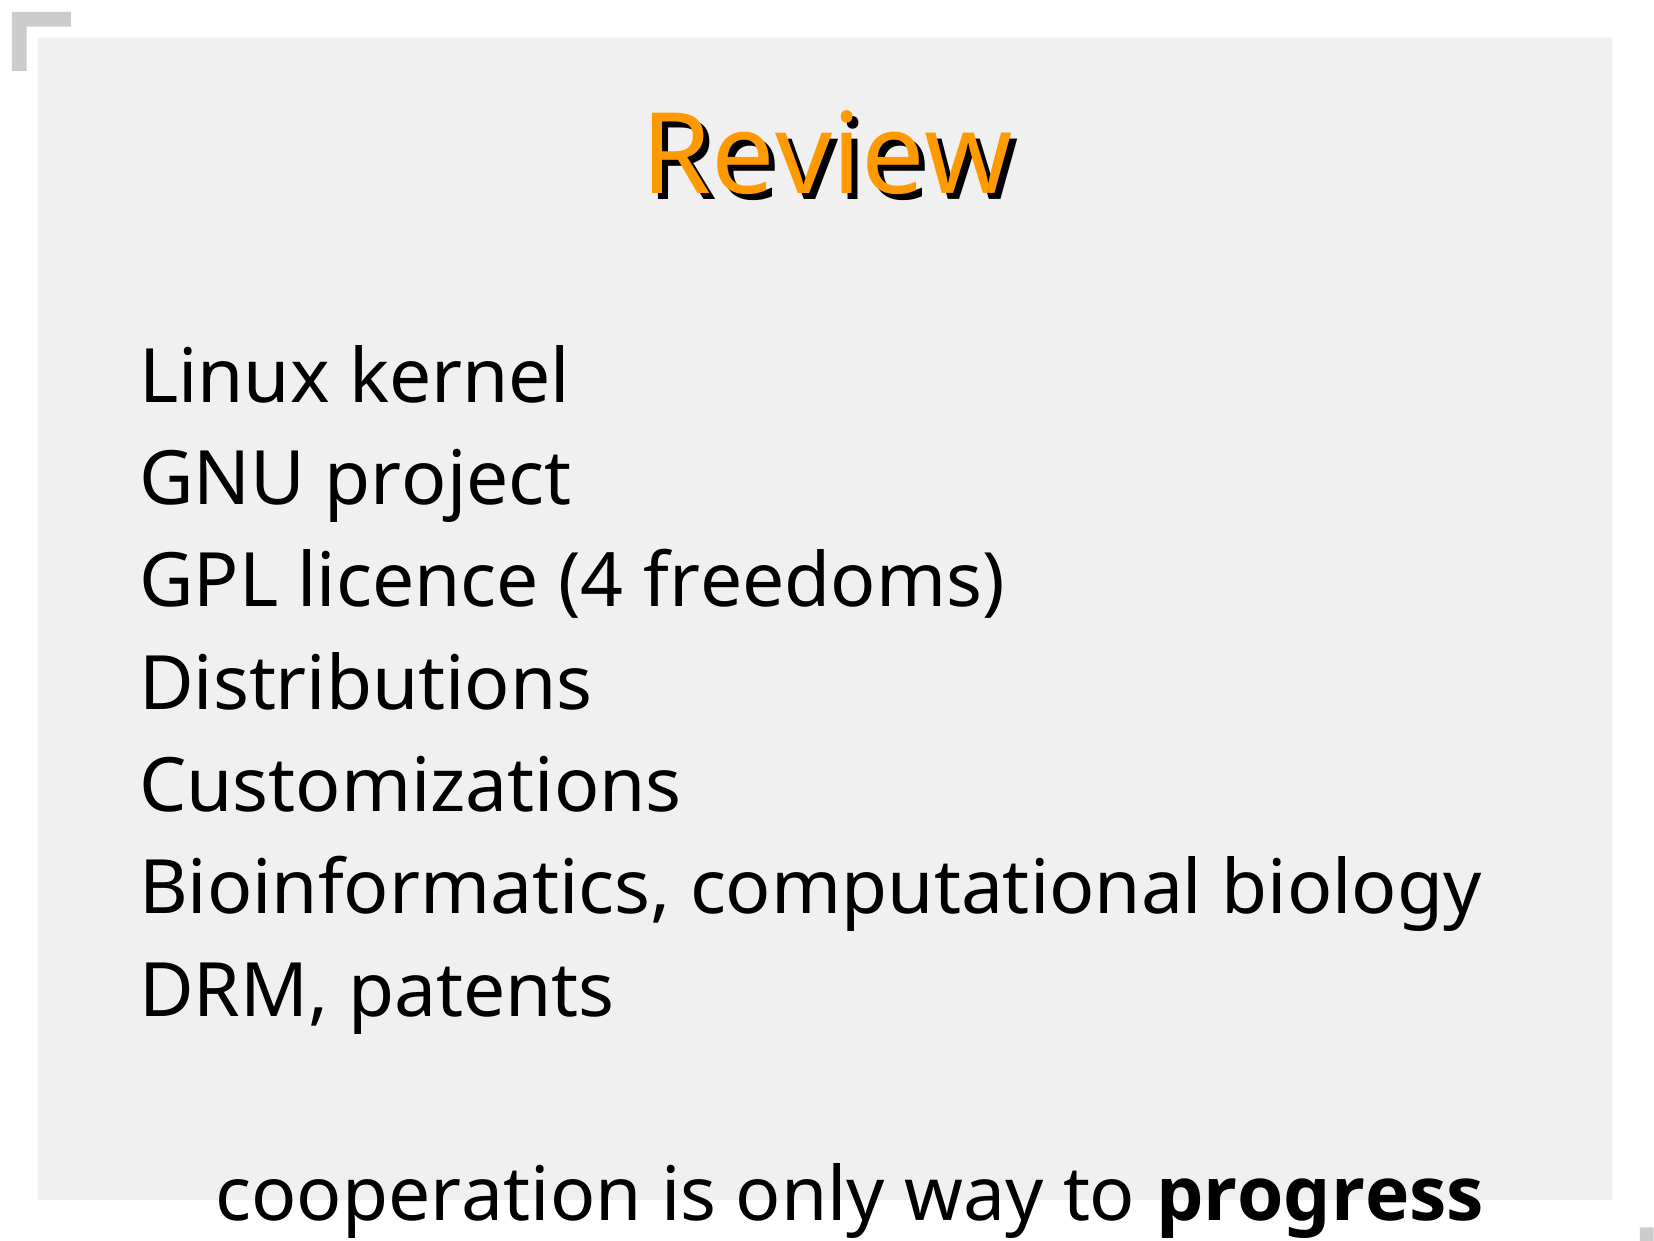

# Review
Linux kernel
GNU project
GPL licence (4 freedoms)
Distributions
Customizations
Bioinformatics, computational biology
DRM, patents
cooperation is only way to progress and sharing is only way of cooperation